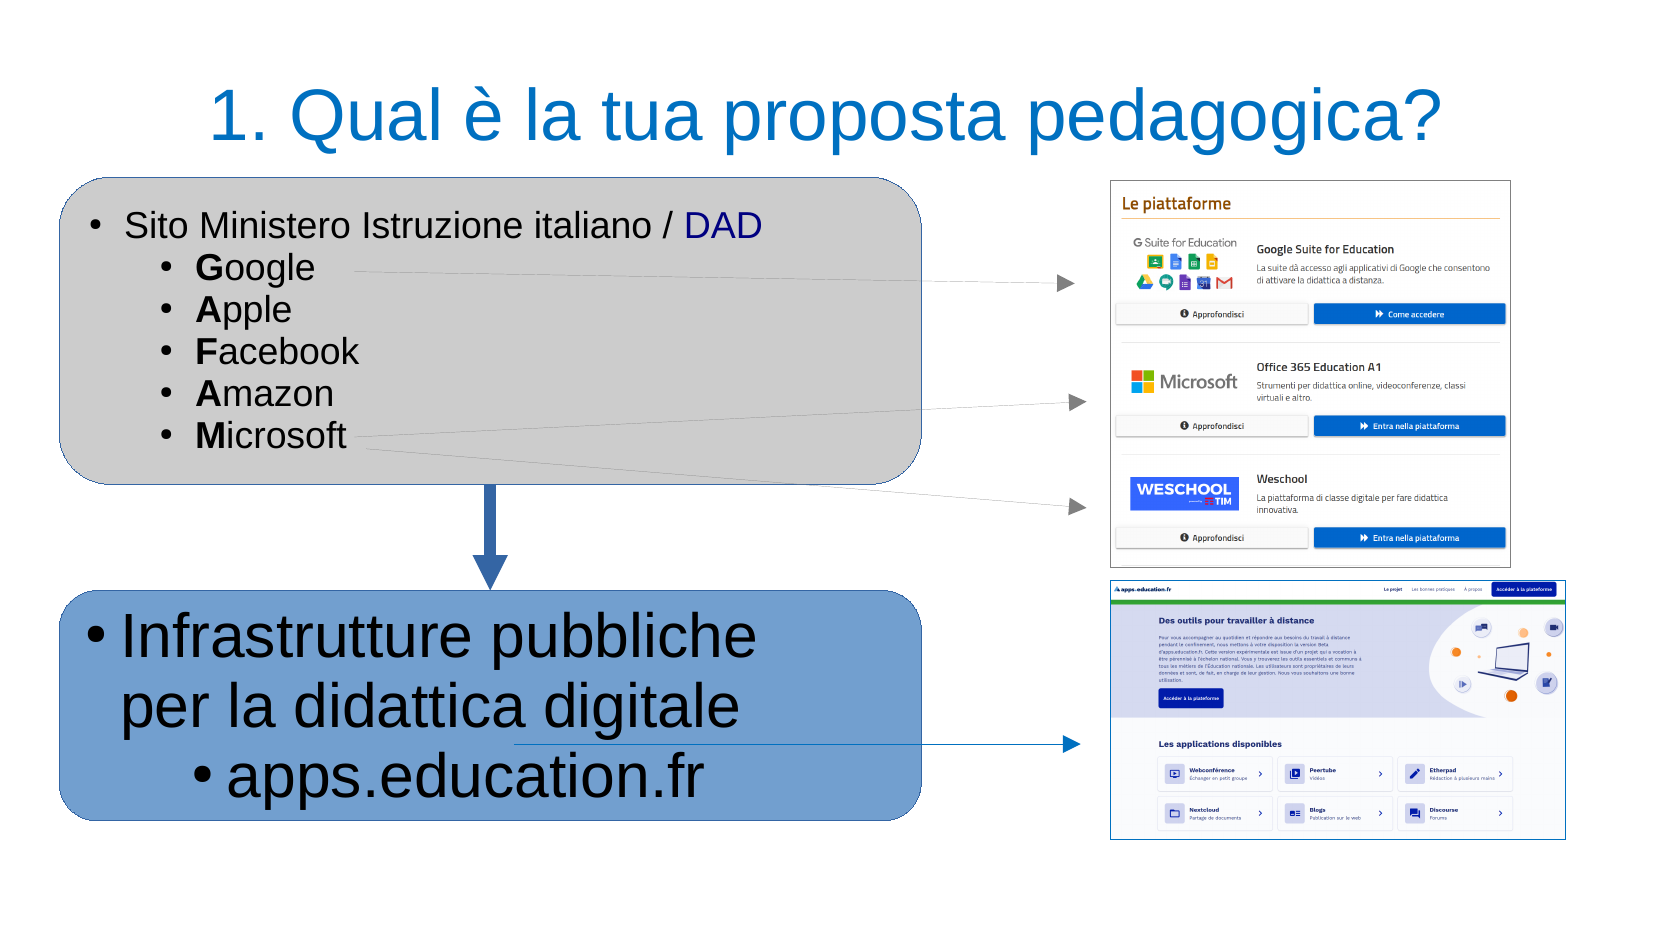

# 1. Qual è la tua proposta pedagogica?
Sito Ministero Istruzione italiano / DAD
Google
Apple
Facebook
Amazon
Microsoft
Infrastrutture pubbliche
per la didattica digitale
apps.education.fr